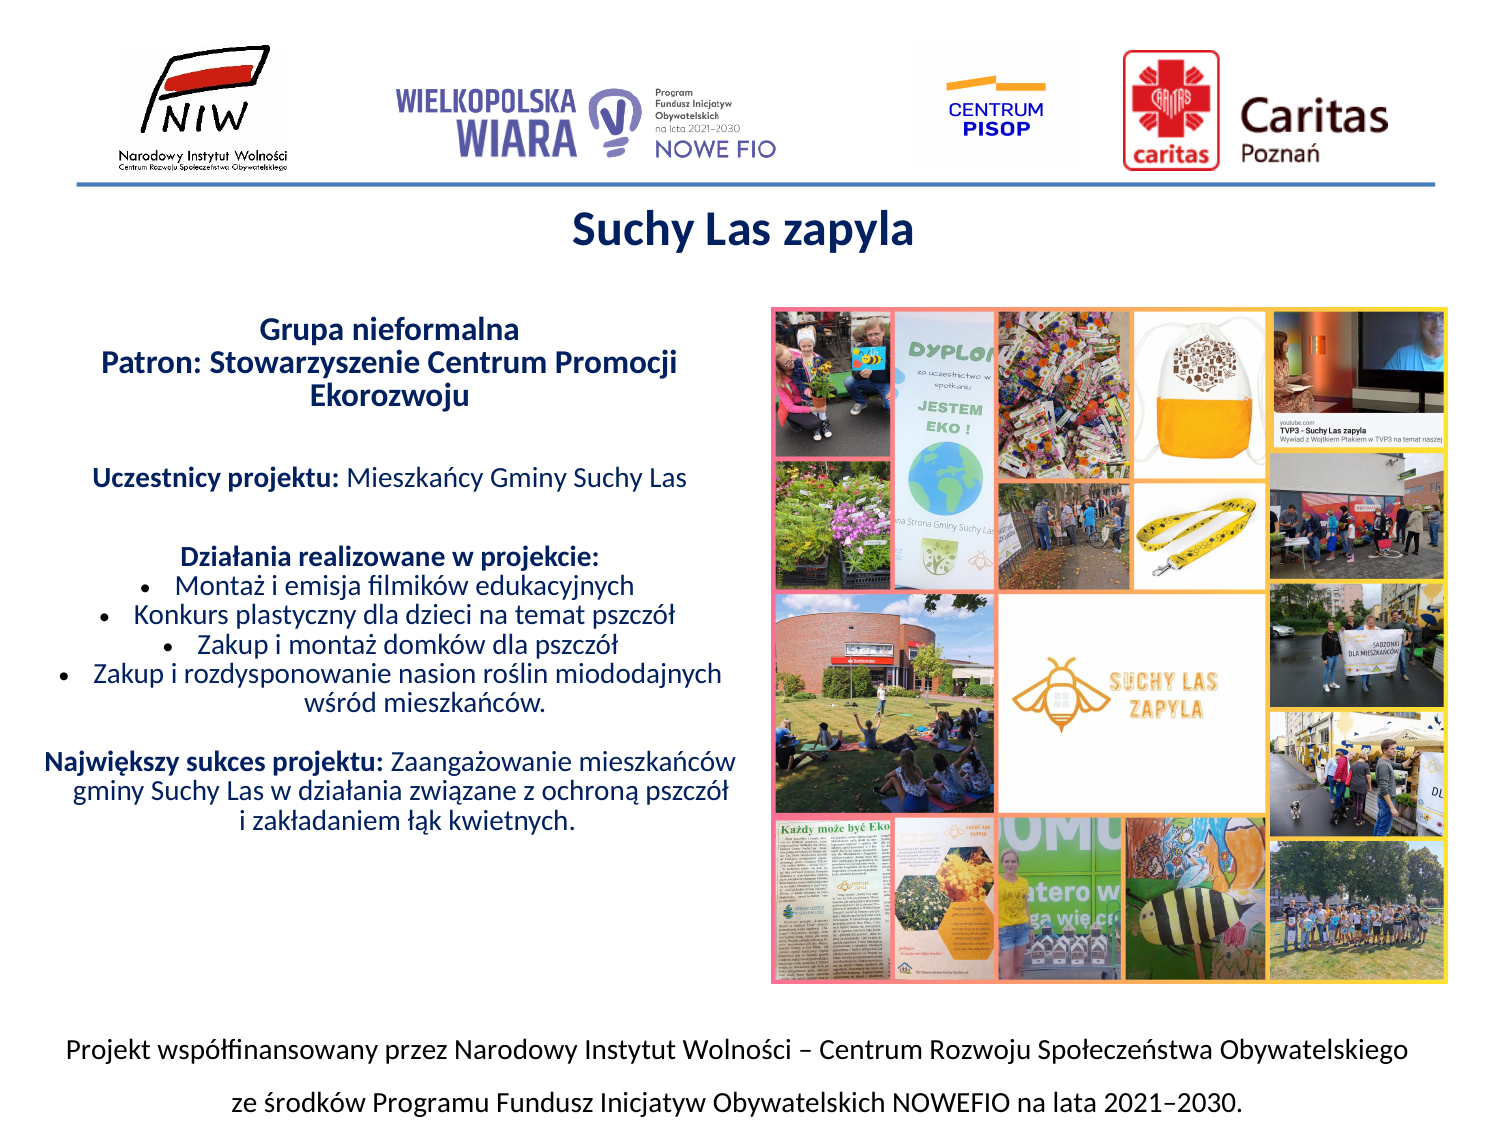

Suchy Las zapyla
Grupa nieformalna
Patron: Stowarzyszenie Centrum Promocji Ekorozwoju
Uczestnicy projektu: Mieszkańcy Gminy Suchy Las
Działania realizowane w projekcie:
Montaż i emisja filmików edukacyjnych
Konkurs plastyczny dla dzieci na temat pszczół
Zakup i montaż domków dla pszczół
Zakup i rozdysponowanie nasion roślin miododajnych wśród mieszkańców.
Największy sukces projektu: Zaangażowanie mieszkańców gminy Suchy Las w działania związane z ochroną pszczół
i zakładaniem łąk kwietnych.